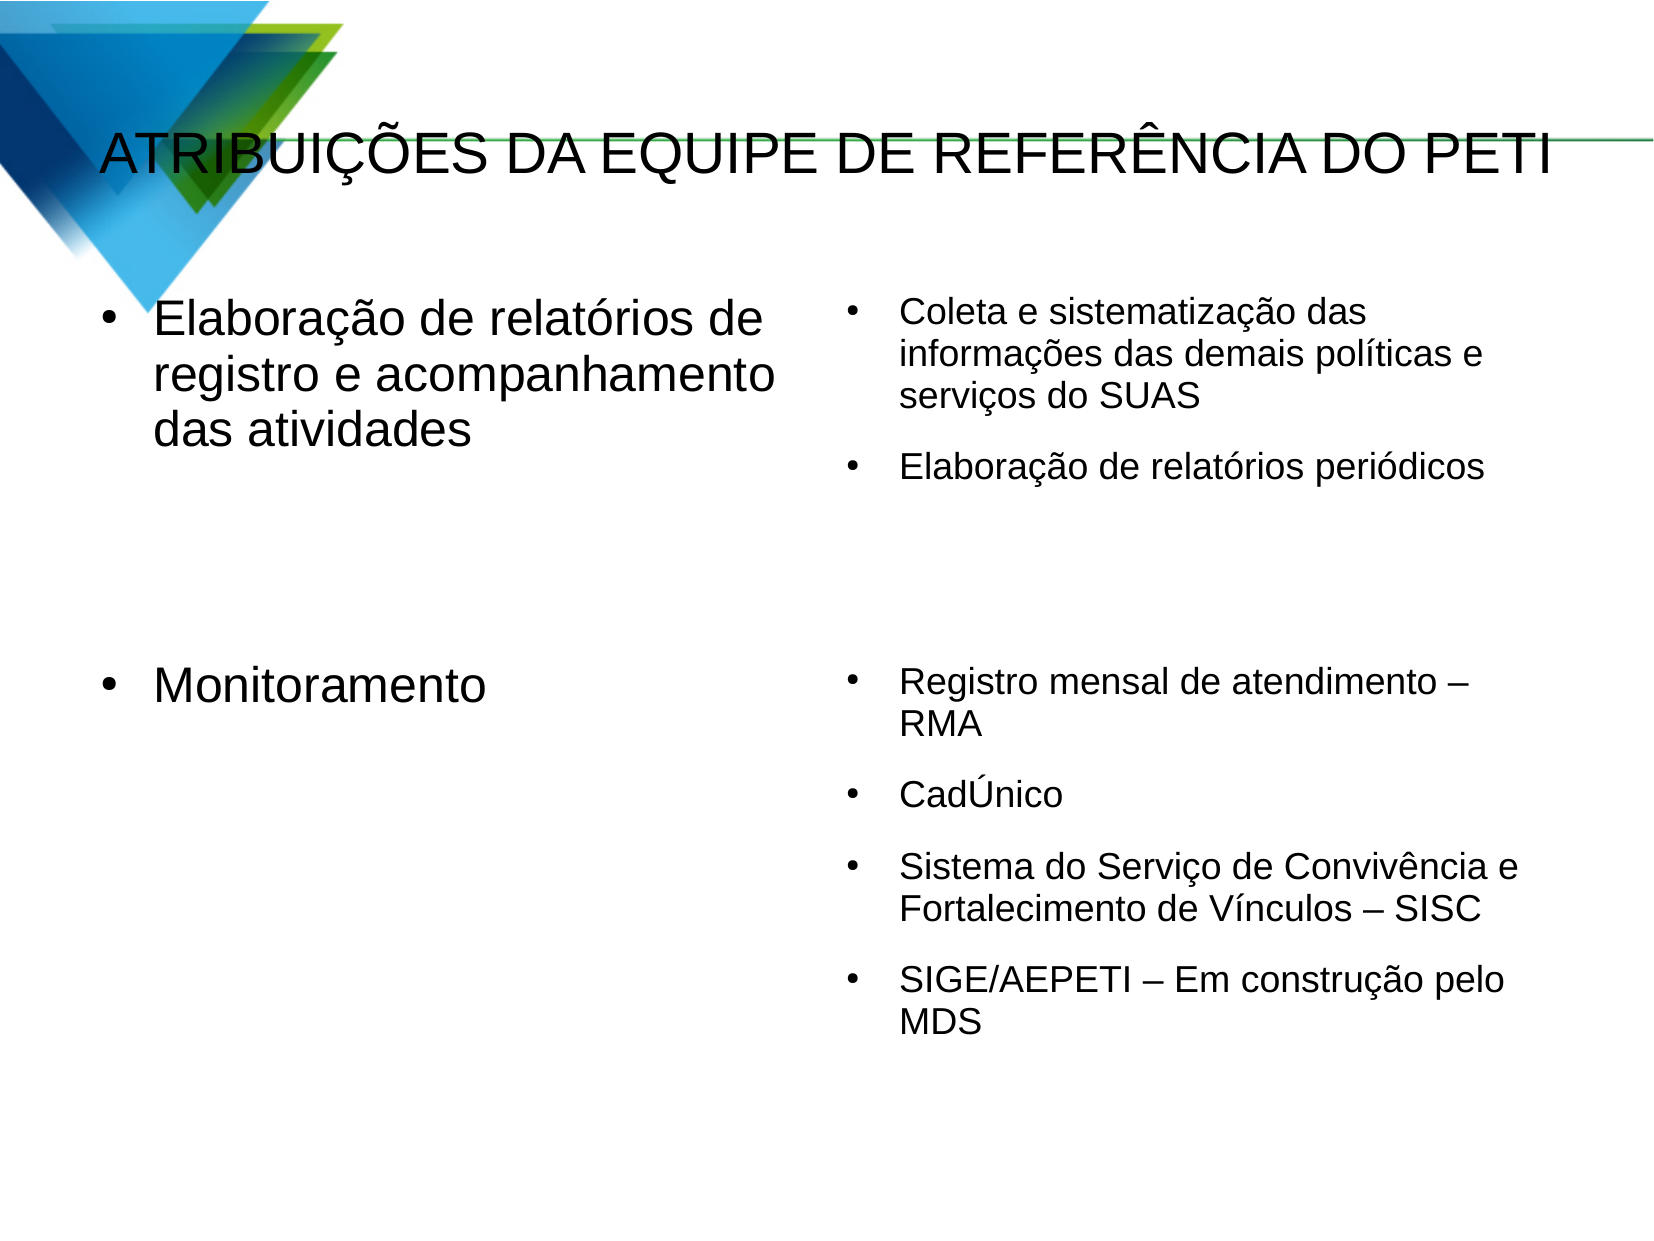

# ATRIBUIÇÕES DA EQUIPE DE REFERÊNCIA DO PETI
Elaboração de relatórios de registro e acompanhamento das atividades
Monitoramento
Coleta e sistematização das informações das demais políticas e serviços do SUAS
Elaboração de relatórios periódicos
Registro mensal de atendimento – RMA
CadÚnico
Sistema do Serviço de Convivência e Fortalecimento de Vínculos – SISC
SIGE/AEPETI – Em construção pelo MDS